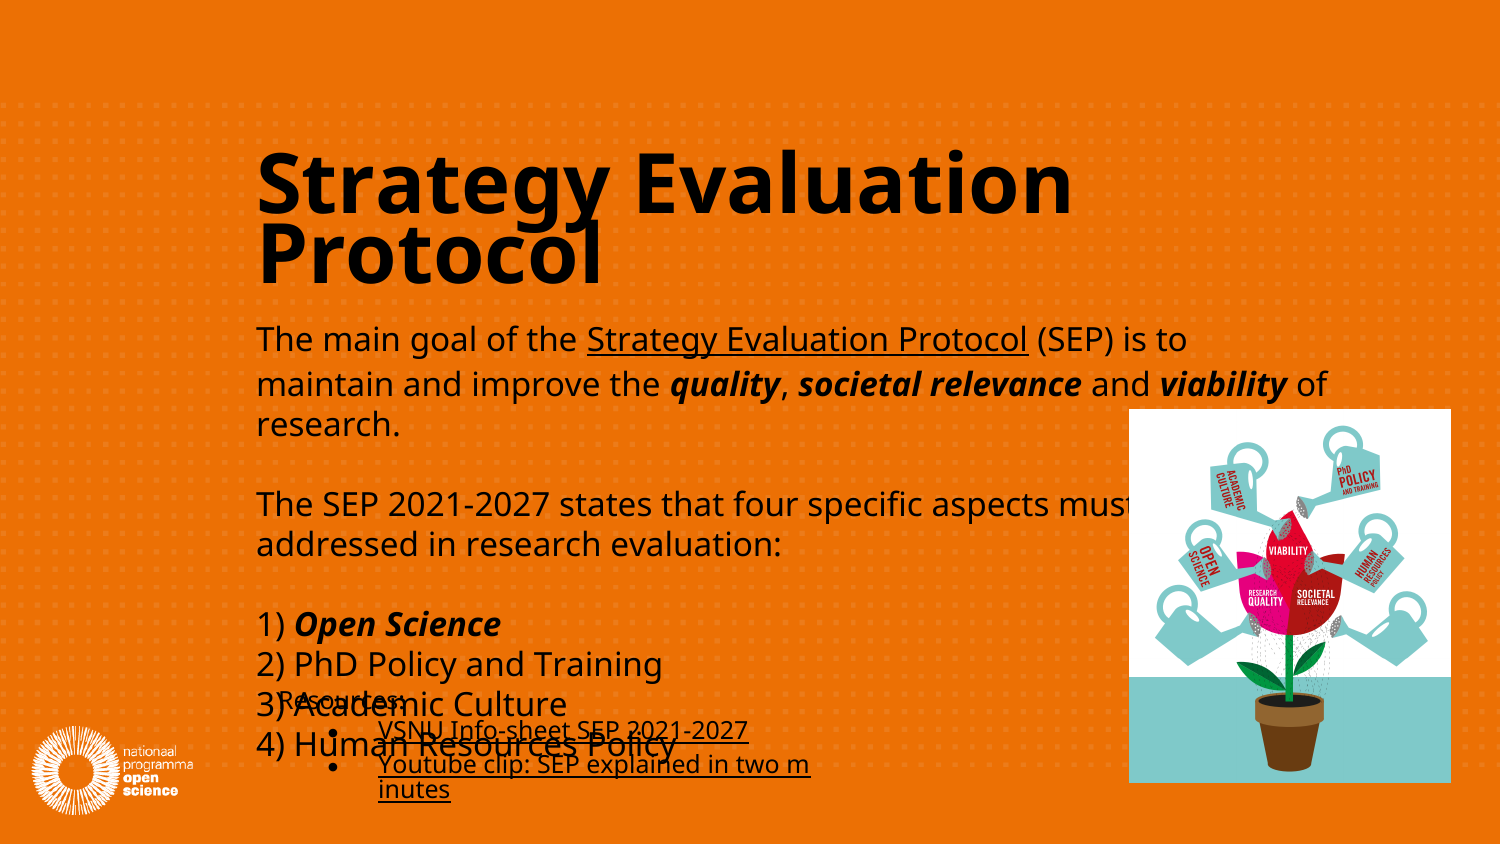

Strategy Evaluation Protocol
The main goal of the Strategy Evaluation Protocol (SEP) is to maintain and improve the quality, societal relevance and viability of research.
The SEP 2021-2027 states that four specific aspects must be
addressed in research evaluation:
1) Open Science
2) PhD Policy and Training
3) Academic Culture
4) Human Resources Policy
Resources:
VSNU Info-sheet SEP 2021-2027
Youtube clip: SEP explained in two minutes